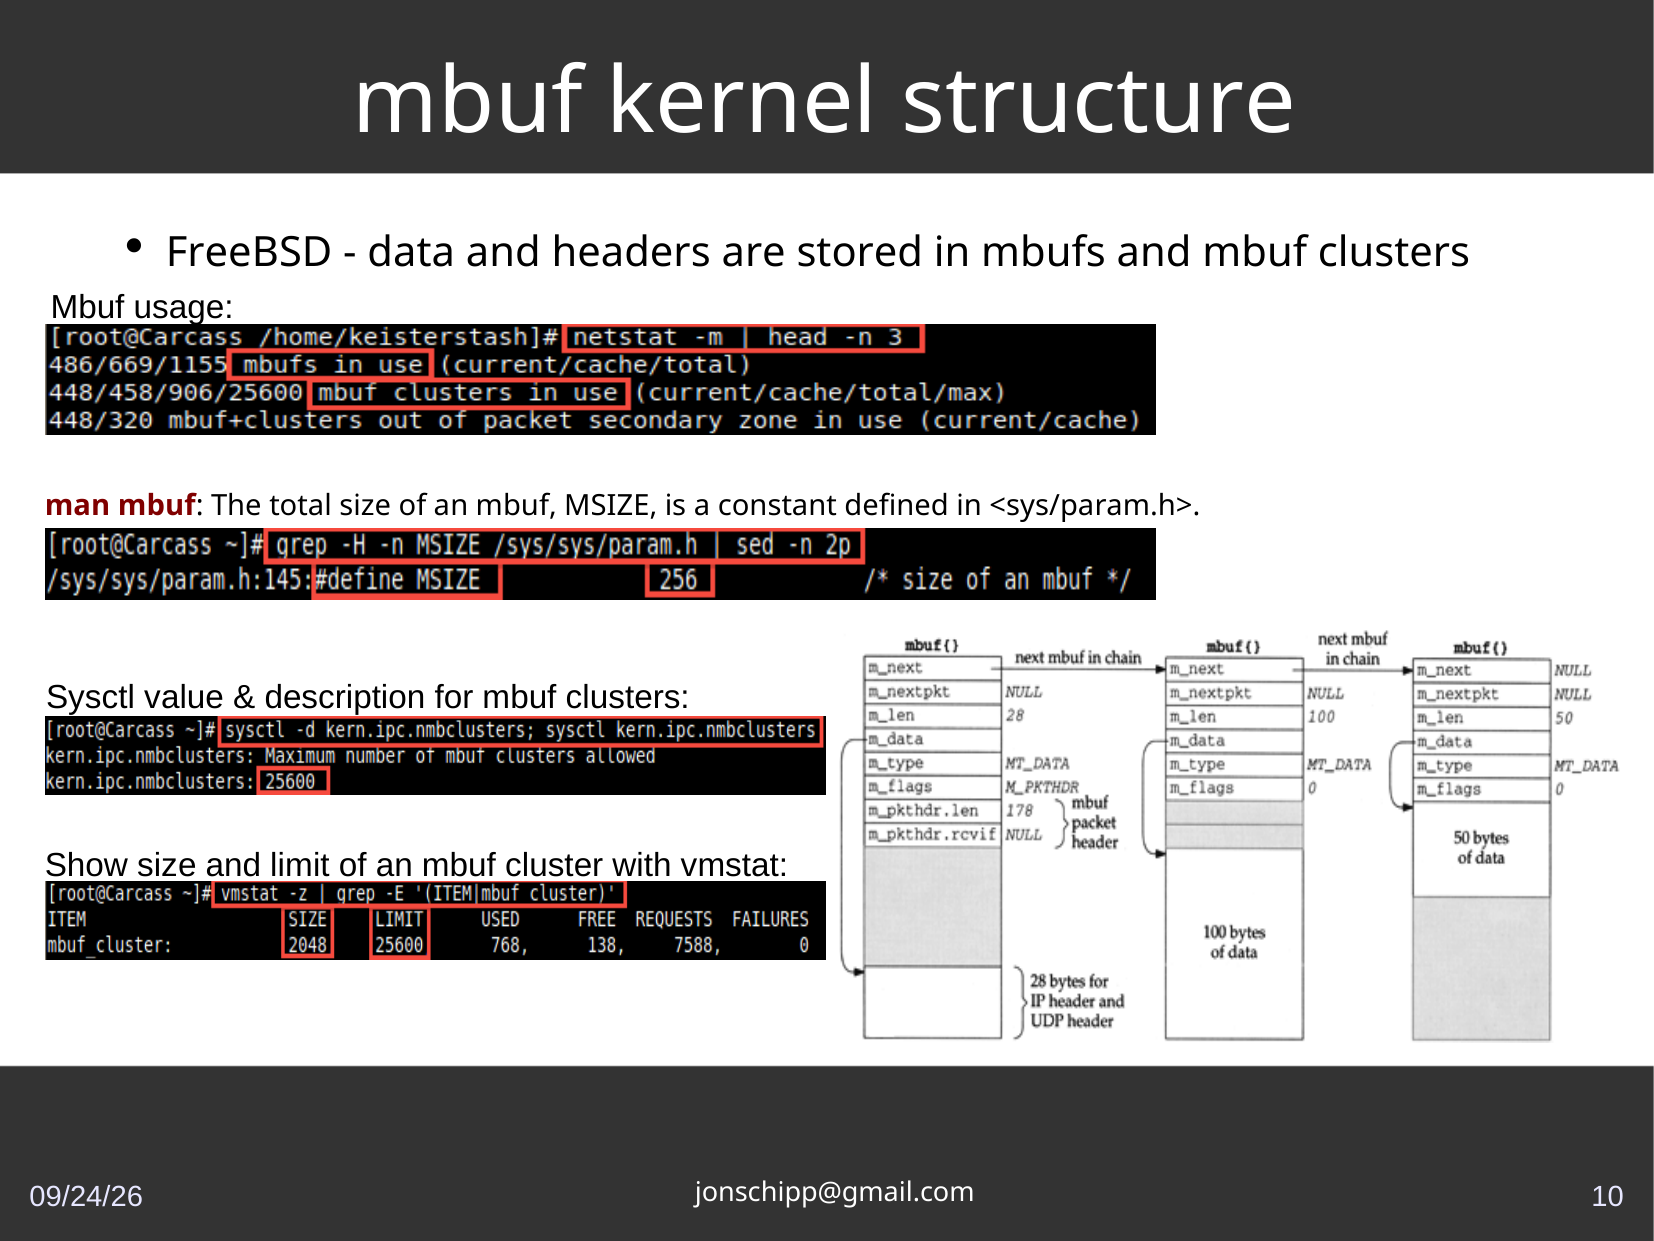

mbuf kernel structure
 FreeBSD - data and headers are stored in mbufs and mbuf clusters
Mbuf usage:
man mbuf: The total size of an mbuf, MSIZE, is a constant defined in <sys/param.h>.
Sysctl value & description for mbuf clusters:
Show size and limit of an mbuf cluster with vmstat:
jonschipp@gmail.com